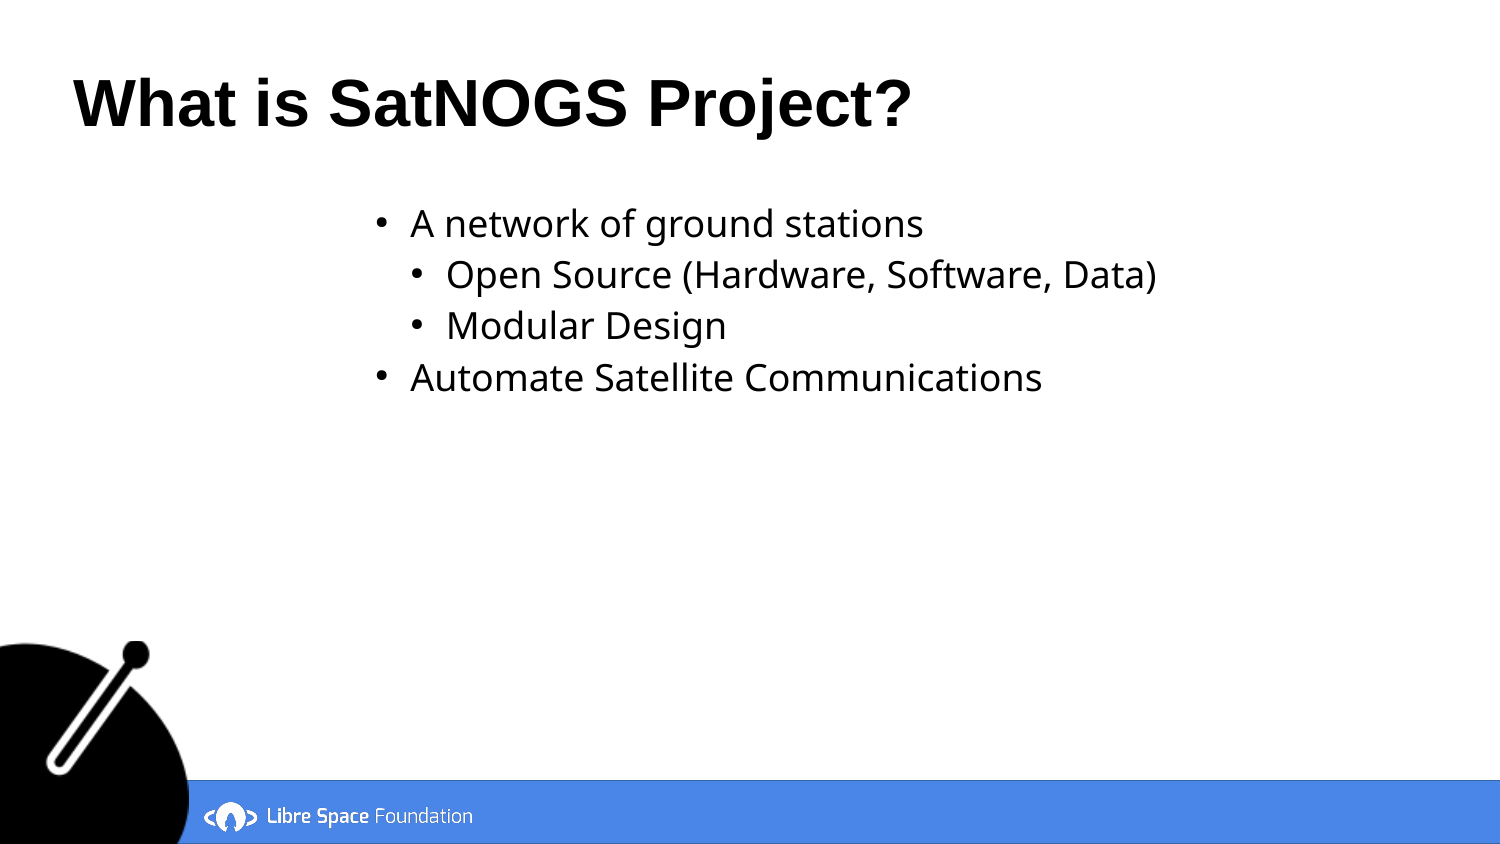

What is SatNOGS Project?
A network of ground stations
Open Source (Hardware, Software, Data)
Modular Design
Automate Satellite Communications